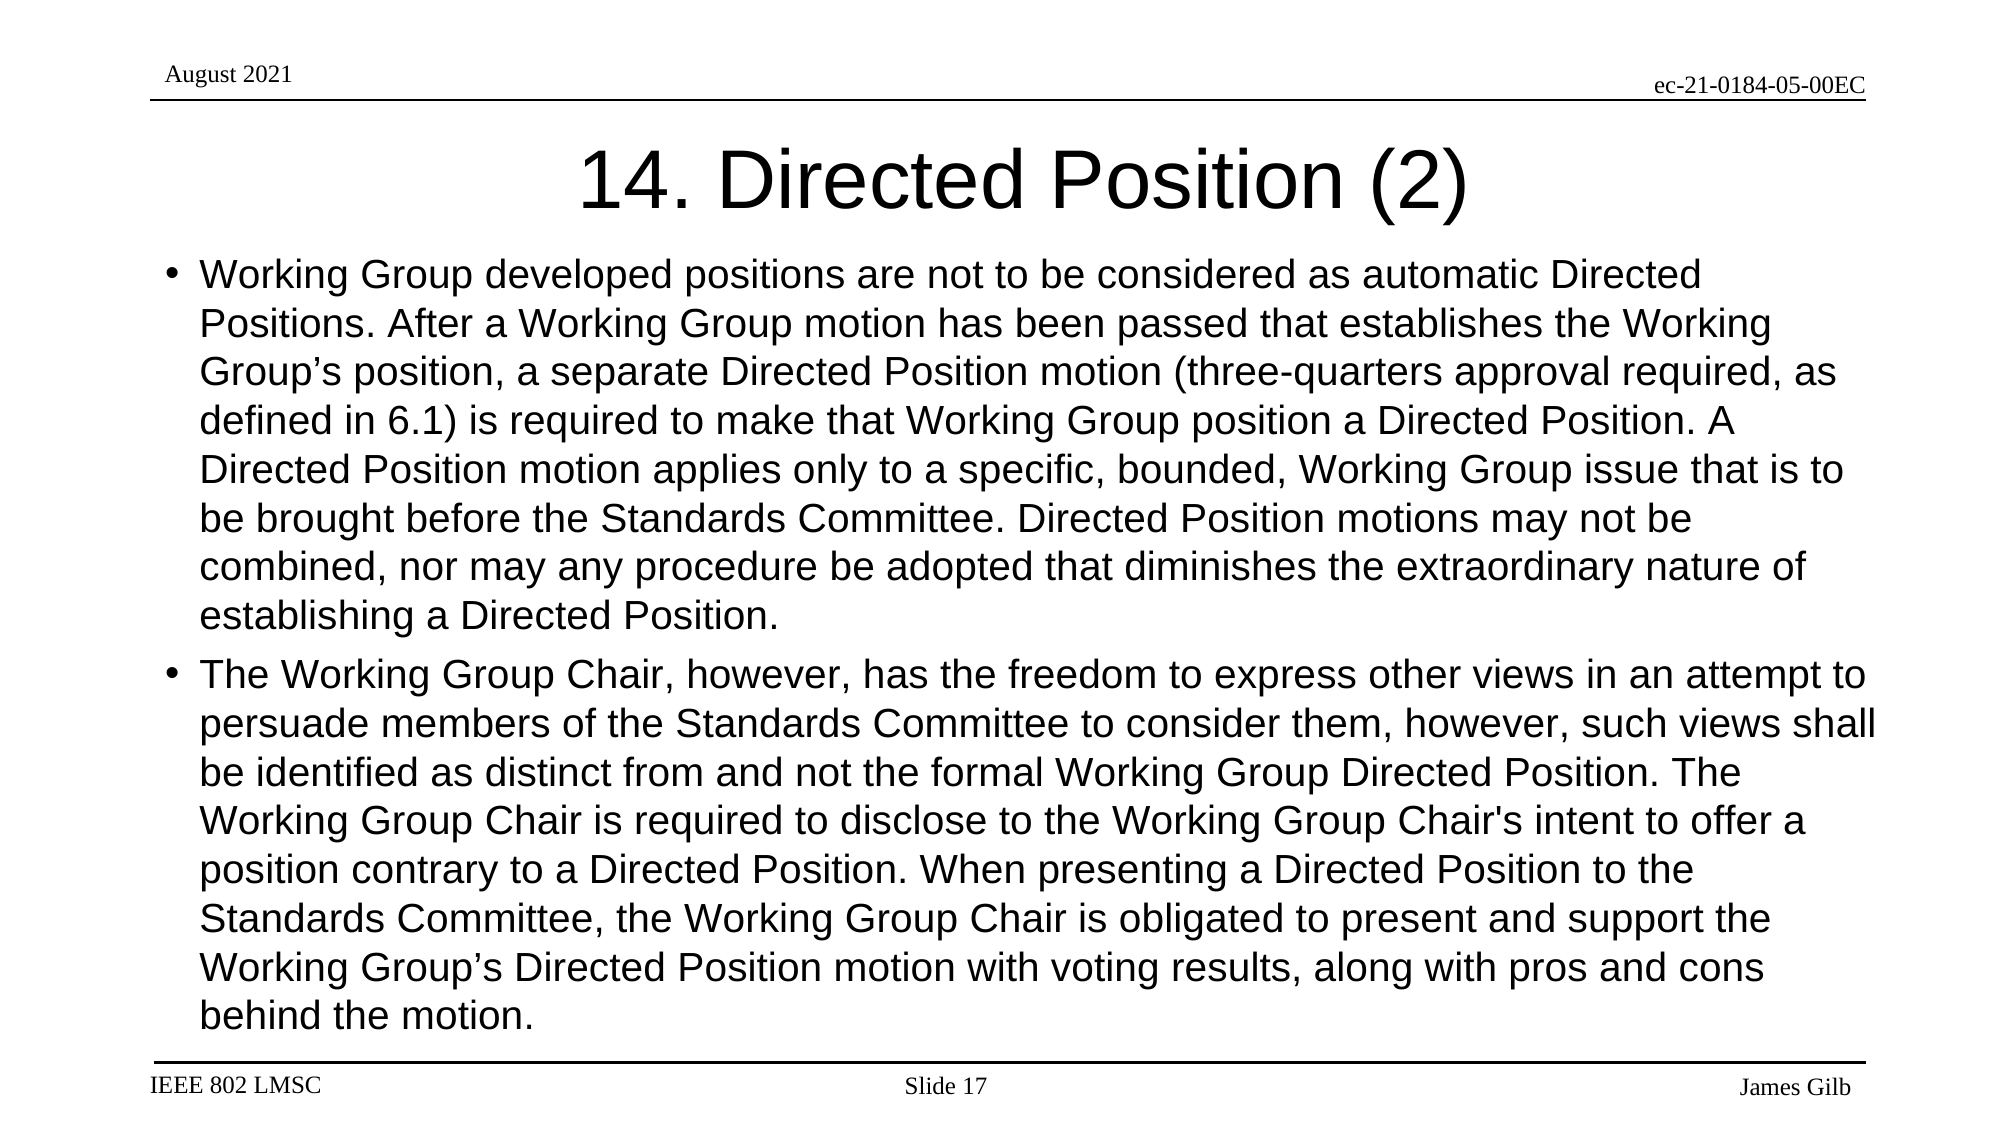

# 14. Directed Position (2)
Working Group developed positions are not to be considered as automatic Directed Positions. After a Working Group motion has been passed that establishes the Working Group’s position, a separate Directed Position motion (three-quarters approval required, as defined in 6.1) is required to make that Working Group position a Directed Position. A Directed Position motion applies only to a specific, bounded, Working Group issue that is to be brought before the Standards Committee. Directed Position motions may not be combined, nor may any procedure be adopted that diminishes the extraordinary nature of establishing a Directed Position.
The Working Group Chair, however, has the freedom to express other views in an attempt to persuade members of the Standards Committee to consider them, however, such views shall be identified as distinct from and not the formal Working Group Directed Position. The Working Group Chair is required to disclose to the Working Group Chair's intent to offer a position contrary to a Directed Position. When presenting a Directed Position to the Standards Committee, the Working Group Chair is obligated to present and support the Working Group’s Directed Position motion with voting results, along with pros and cons behind the motion.
17